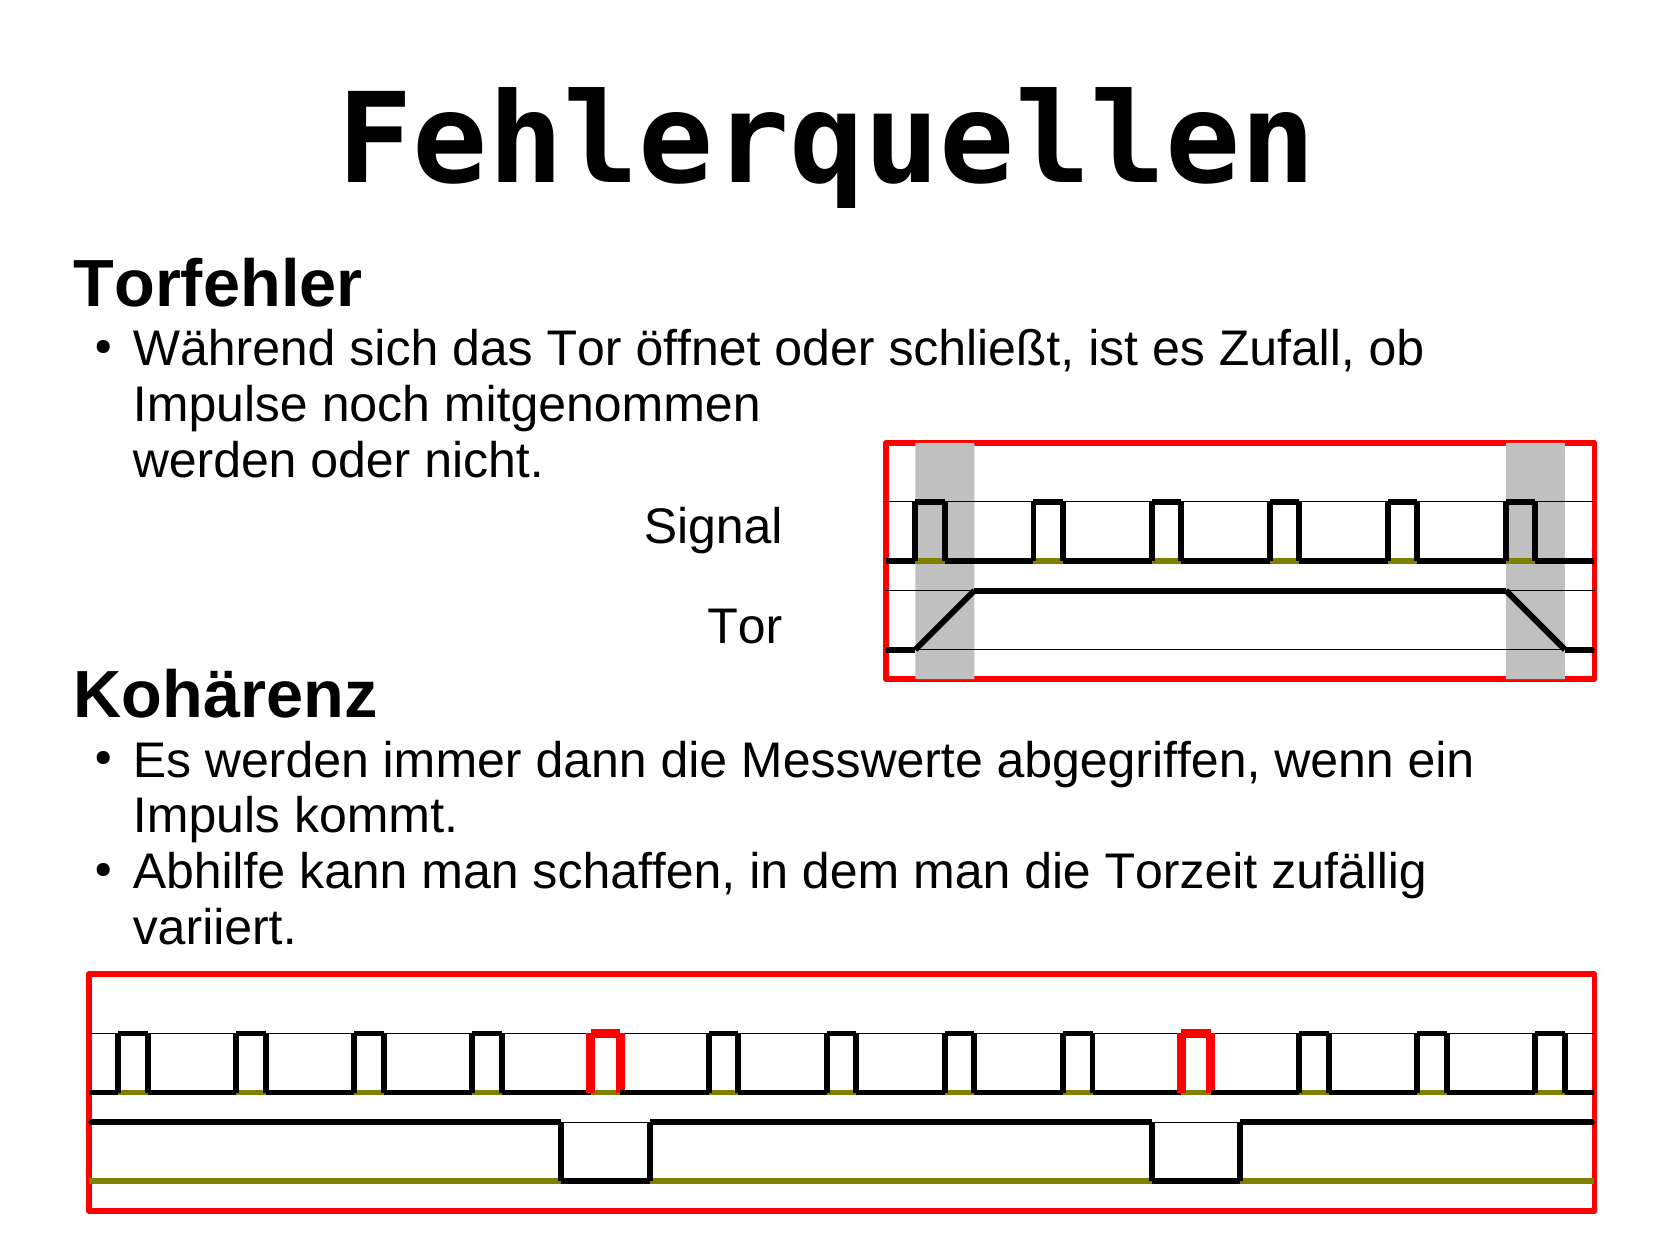

Fehlerquellen
Torfehler
Während sich das Tor öffnet oder schließt, ist es Zufall, ob Impulse noch mitgenommen										werden oder nicht.
Signal
Tor
Kohärenz
Es werden immer dann die Messwerte abgegriffen, wenn ein Impuls kommt.
Abhilfe kann man schaffen, in dem man die Torzeit zufällig variiert.